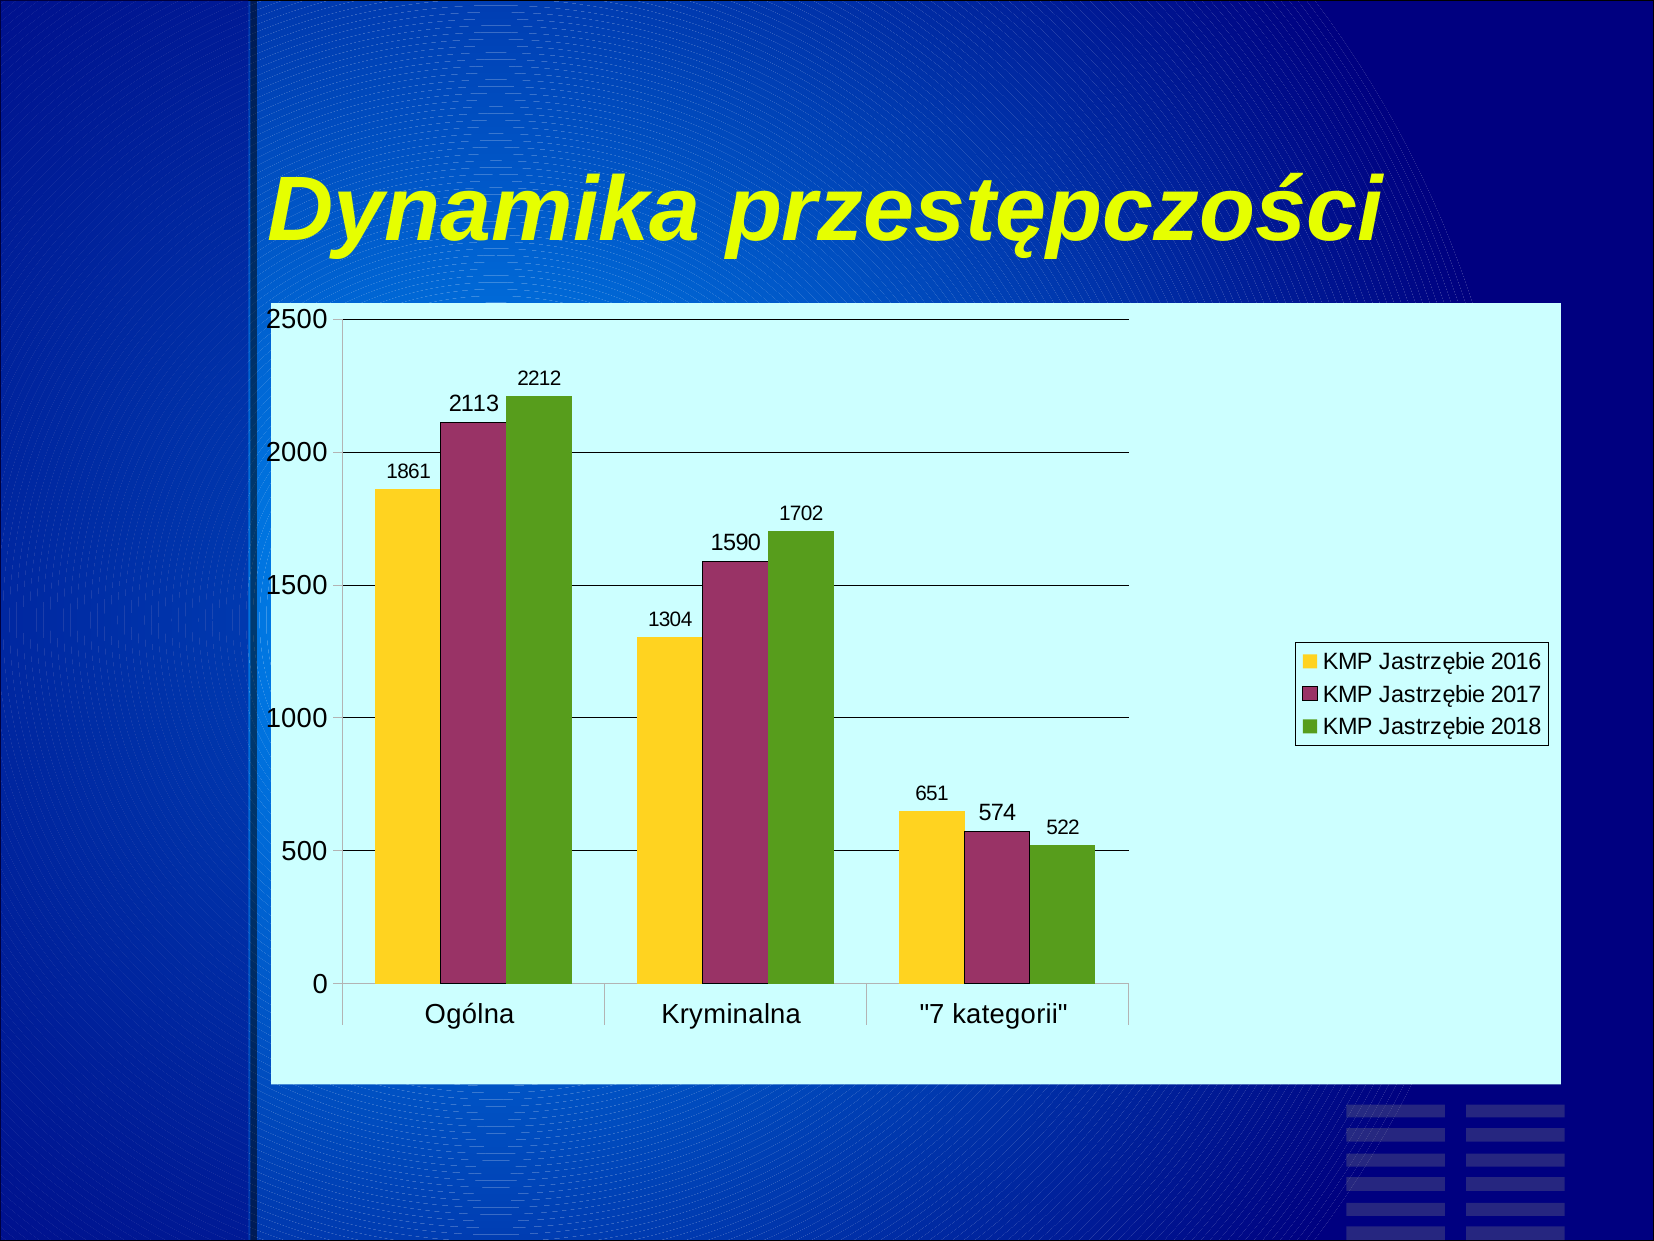

# Dynamika przestępczości
### Chart
| Category | KMP Jastrzębie 2016 | KMP Jastrzębie 2017 | KMP Jastrzębie 2018 |
|---|---|---|---|
| Ogólna | 1861.0 | 2113.0 | 2212.0 |
| Kryminalna | 1304.0 | 1590.0 | 1702.0 |
| "7 kategorii" | 651.0 | 574.0 | 522.0 |